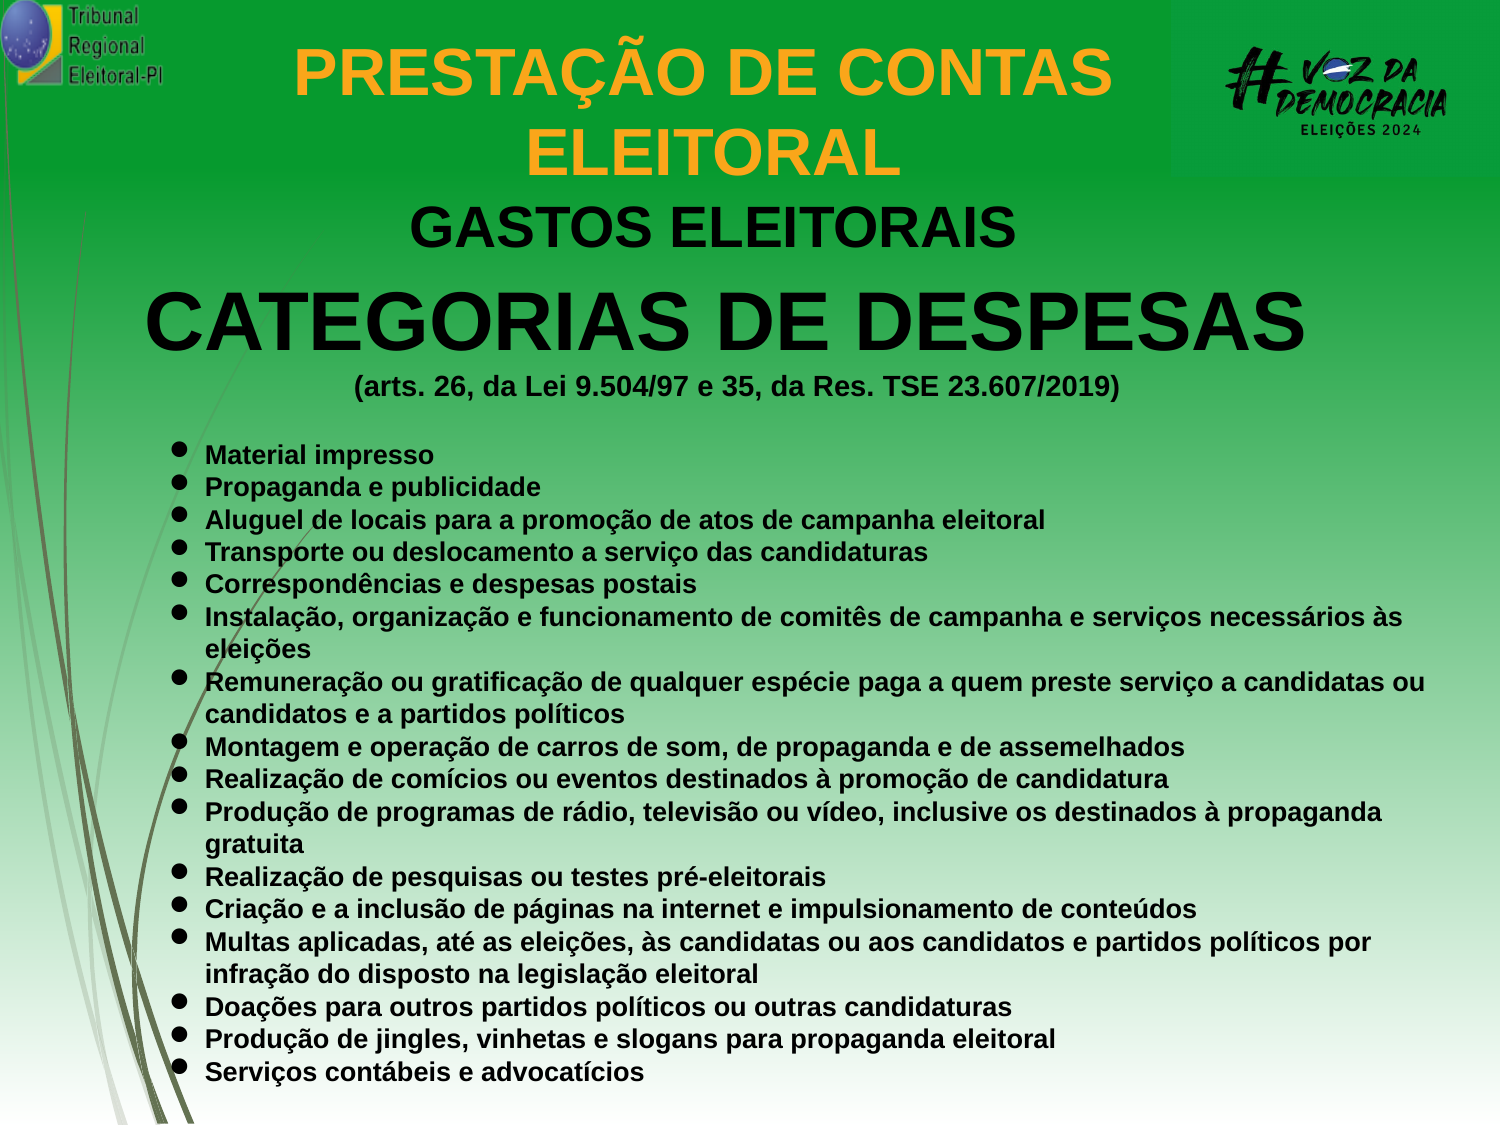

PRESTAÇÃO DE CONTAS
ELEITORAL
GASTOS ELEITORAIS
CATEGORIAS DE DESPESAS
(arts. 26, da Lei 9.504/97 e 35, da Res. TSE 23.607/2019)
Material impresso
Propaganda e publicidade
Aluguel de locais para a promoção de atos de campanha eleitoral
Transporte ou deslocamento a serviço das candidaturas
Correspondências e despesas postais
Instalação, organização e funcionamento de comitês de campanha e serviços necessários às eleições
Remuneração ou gratificação de qualquer espécie paga a quem preste serviço a candidatas ou candidatos e a partidos políticos
Montagem e operação de carros de som, de propaganda e de assemelhados
Realização de comícios ou eventos destinados à promoção de candidatura
Produção de programas de rádio, televisão ou vídeo, inclusive os destinados à propaganda gratuita
Realização de pesquisas ou testes pré-eleitorais
Criação e a inclusão de páginas na internet e impulsionamento de conteúdos
Multas aplicadas, até as eleições, às candidatas ou aos candidatos e partidos políticos por infração do disposto na legislação eleitoral
Doações para outros partidos políticos ou outras candidaturas
Produção de jingles, vinhetas e slogans para propaganda eleitoral
Serviços contábeis e advocatícios